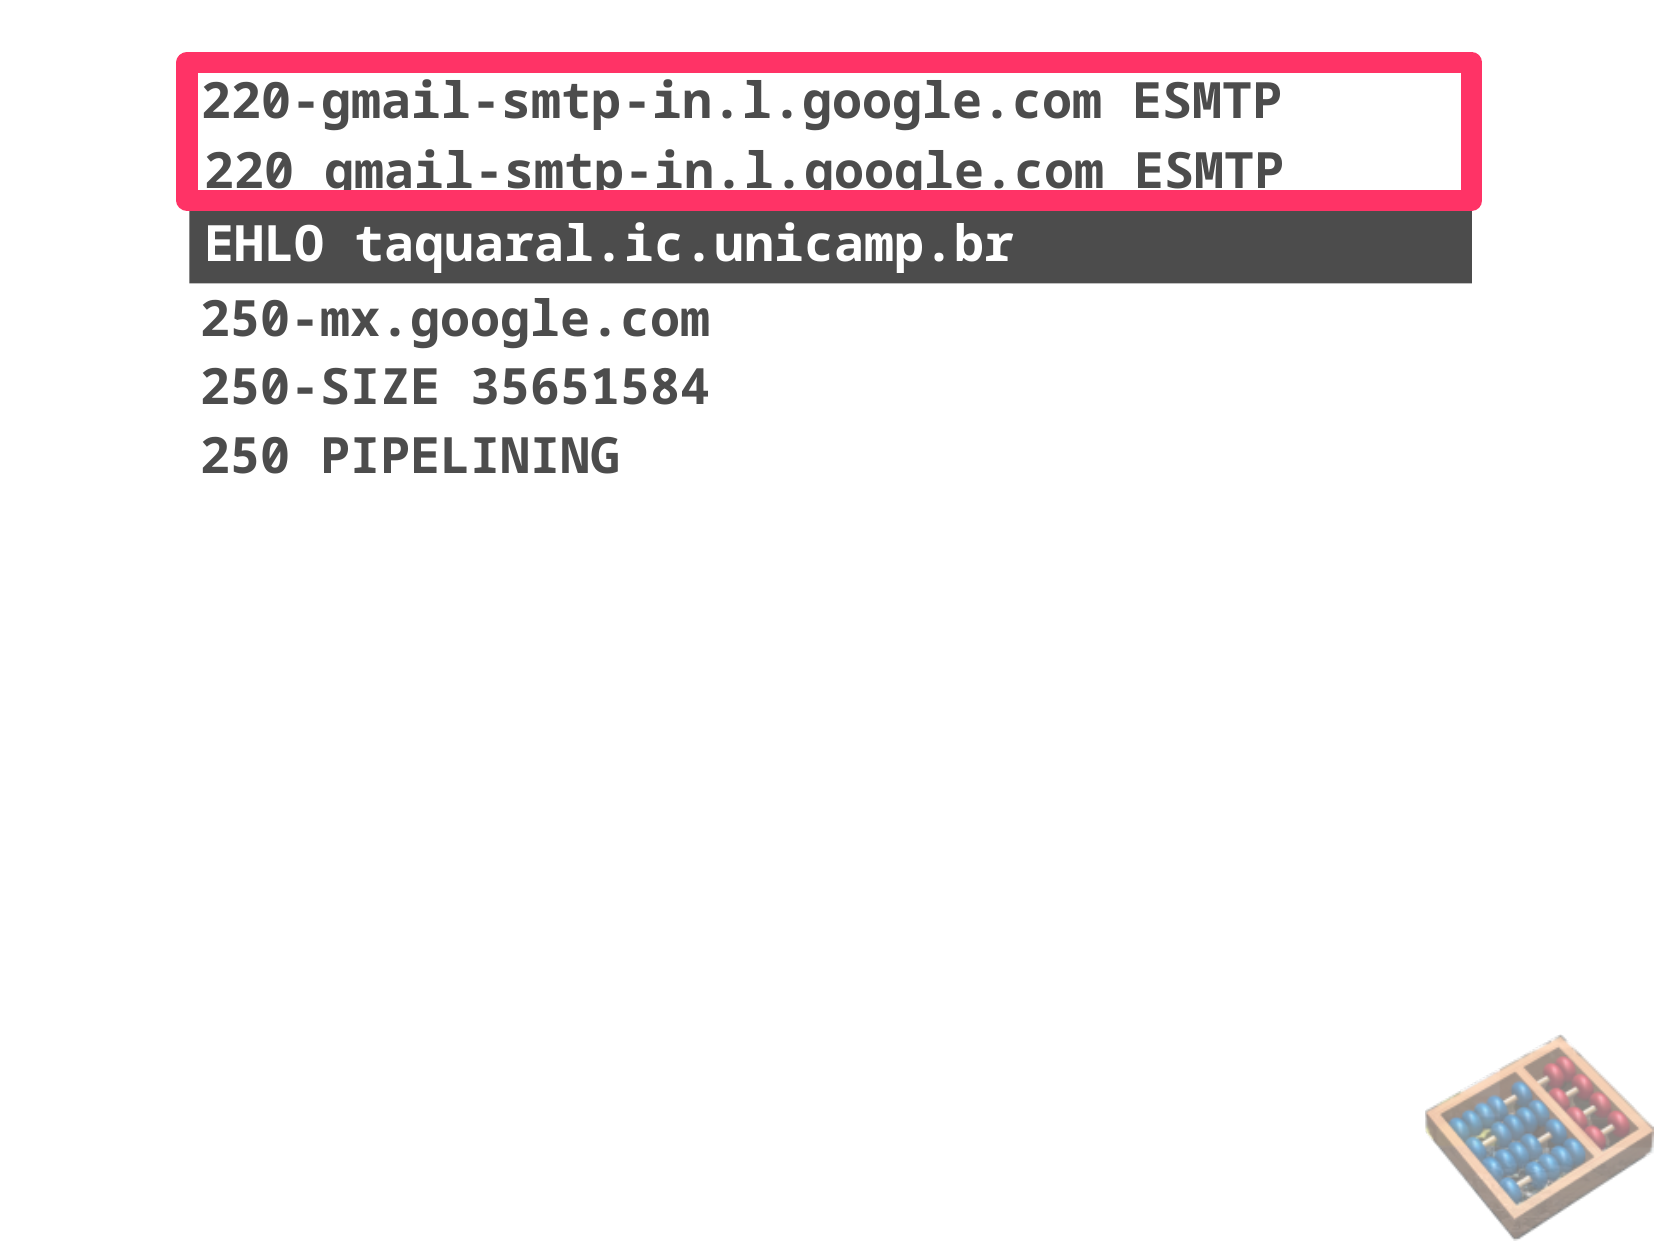

220-gmail-smtp-in.l.google.com ESMTP
220 gmail-smtp-in.l.google.com ESMTP
EHLO taquaral.ic.unicamp.br
250-mx.google.com
250-SIZE 35651584
250 PIPELINING